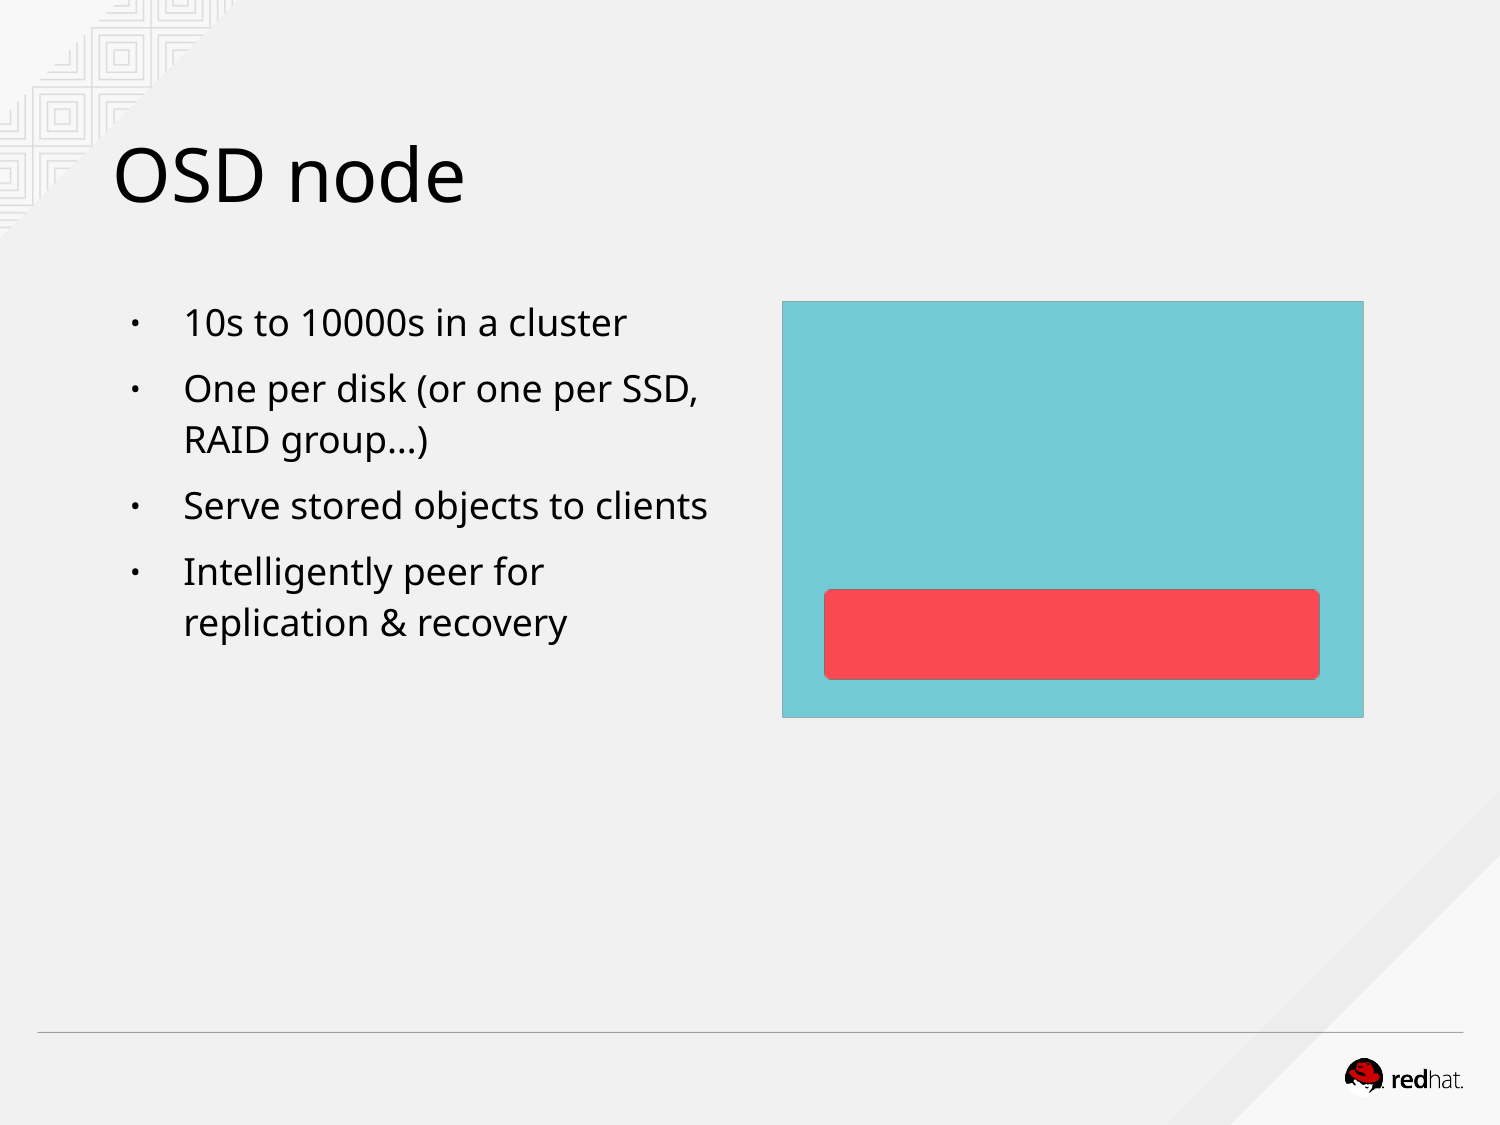

# OSD node
10s to 10000s in a cluster
One per disk (or one per SSD, RAID group…)
Serve stored objects to clients
Intelligently peer for replication & recovery